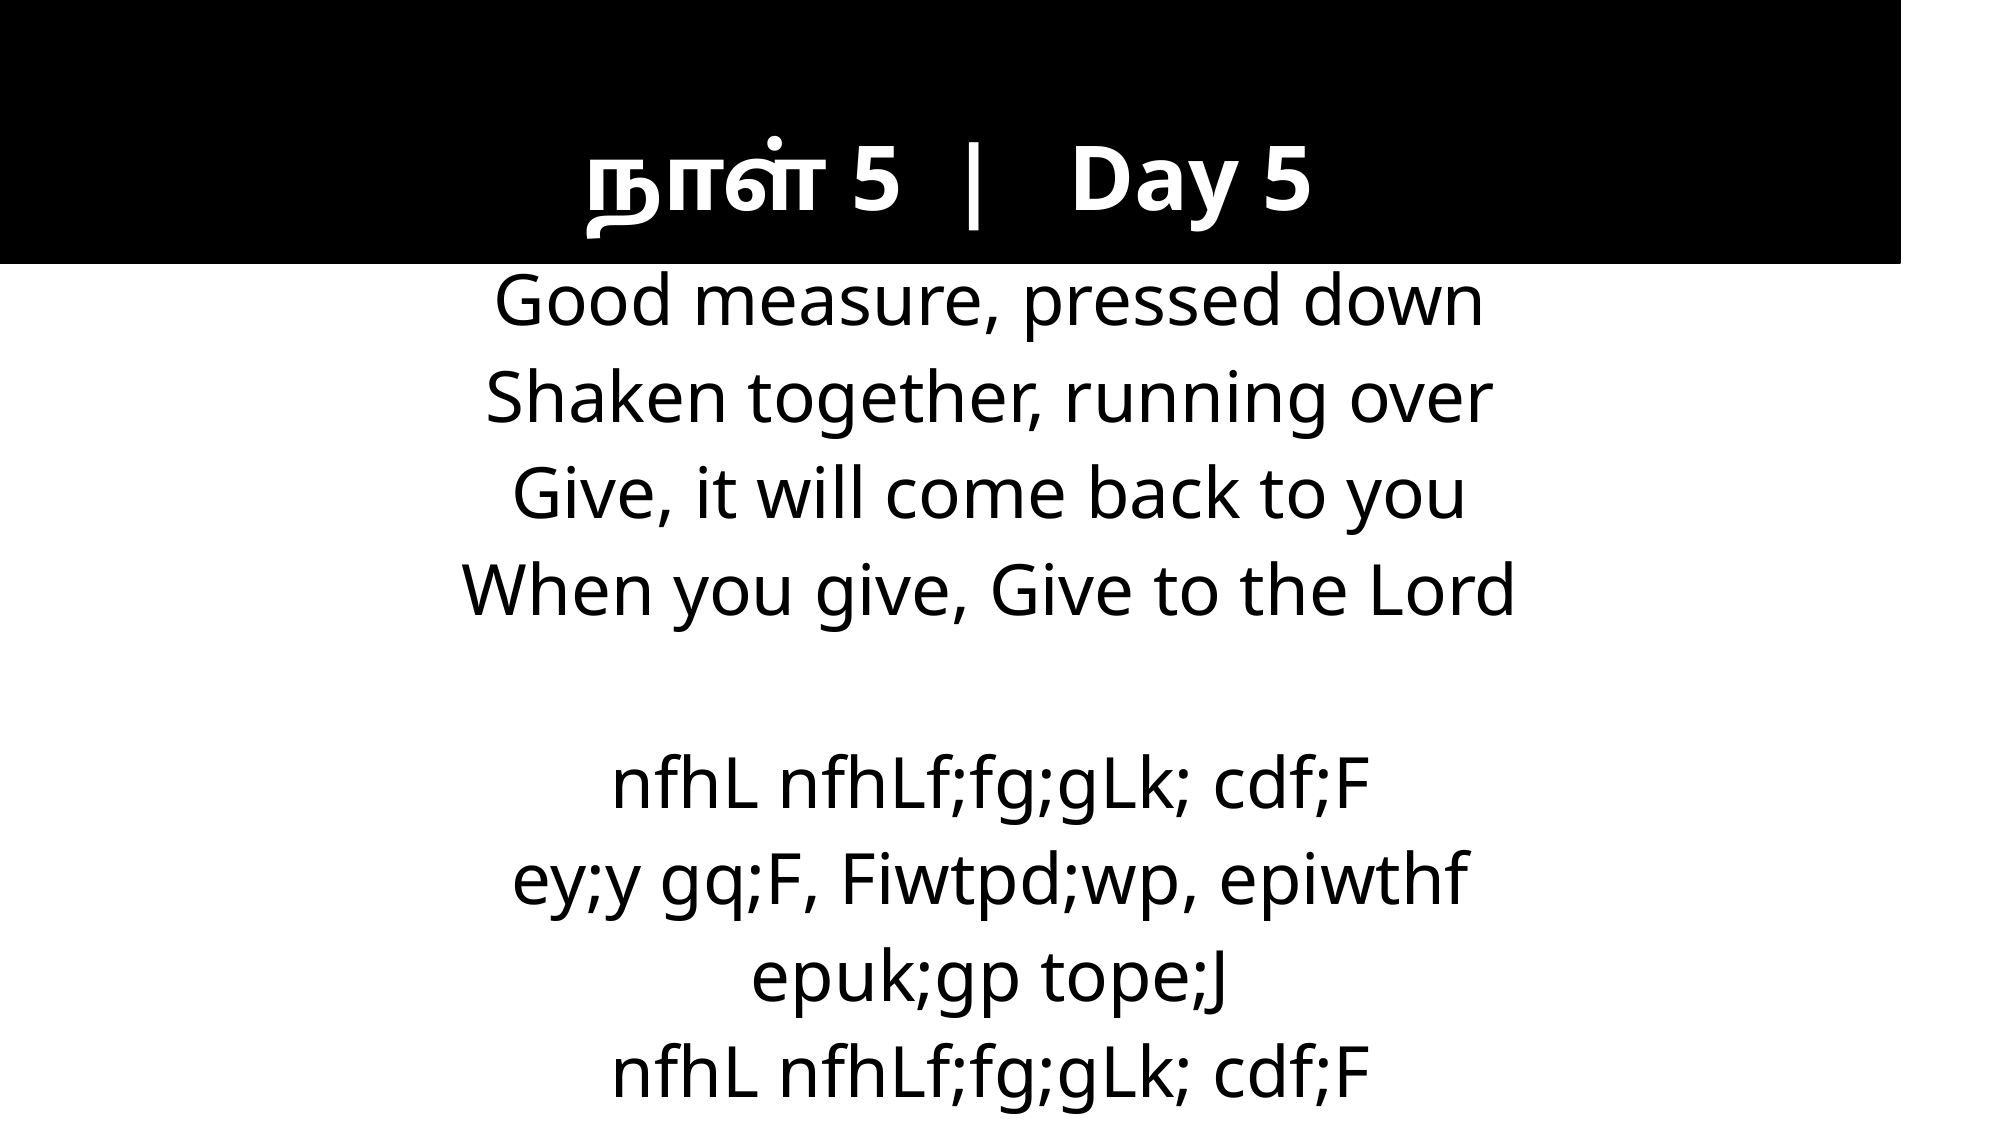

நாள் 5 | Day 5
# Chinna Manushanukkulla
Give, It will come back to you
Good measure, pressed down
Shaken together, running over
Give, it will come back to you
When you give, Give to the Lord
nfhL nfhLf;fg;gLk; cdf;F
ey;y gq;F, Fiwtpd;wp, epiwthf
epuk;gp tope;J
nfhL nfhLf;fg;gLk; cdf;F
ek; ,NaRTf;F nfhLj;jhy;